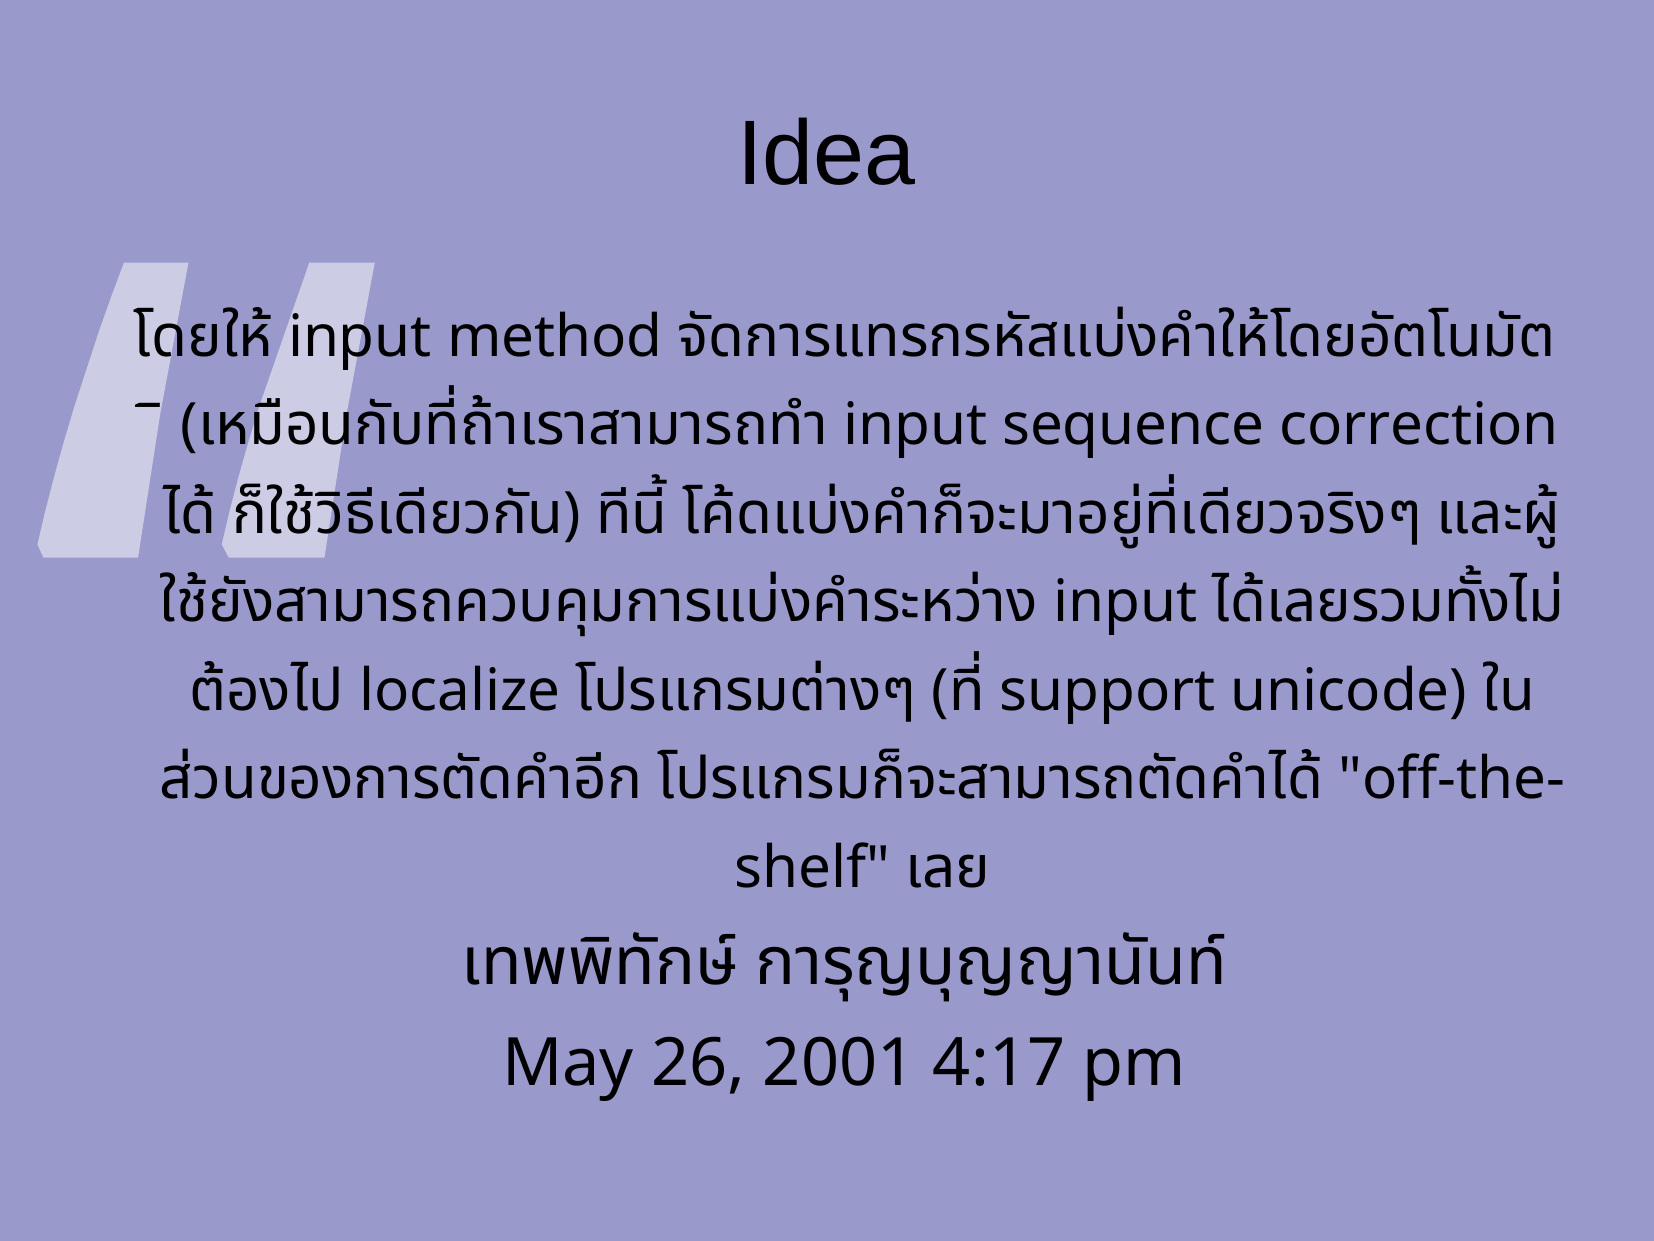

# Idea
“
โดยให้ input method จัดการแทรกรหัสแบ่งคำให้โดยอัตโนมัติ (เหมือนกับที่ถ้าเราสามารถทำ input sequence correction ได้ ก็ใช้วิธีเดียวกัน) ทีนี้ โค้ดแบ่งคำก็จะมาอยู่ที่เดียวจริงๆ และผู้ใช้ยังสามารถควบคุมการแบ่งคำระหว่าง input ได้เลยรวมทั้งไม่ต้องไป localize โปรแกรมต่างๆ (ที่ support unicode) ในส่วนของการตัดคำอีก โปรแกรมก็จะสามารถตัดคำได้ "off-the-shelf" เลย
เทพพิทักษ์ การุญบุญญานันท์
May 26, 2001 4:17 pm